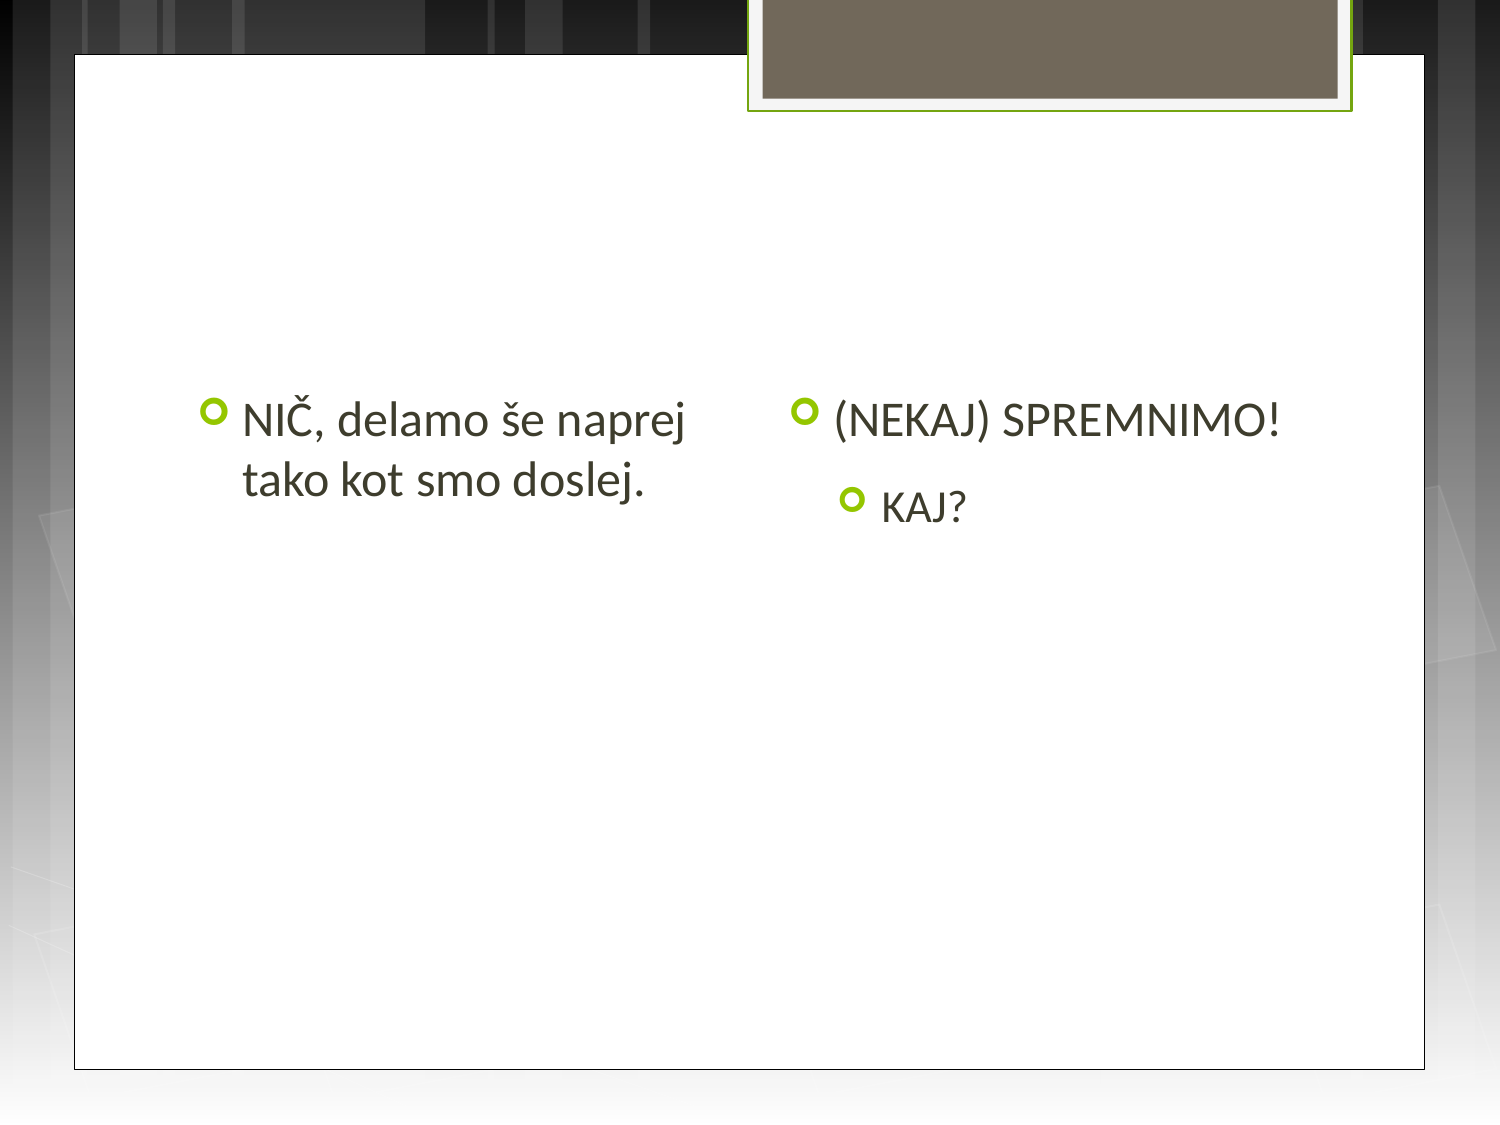

#
NIČ, delamo še naprej tako kot smo doslej.
(NEKAJ) SPREMNIMO!
KAJ?